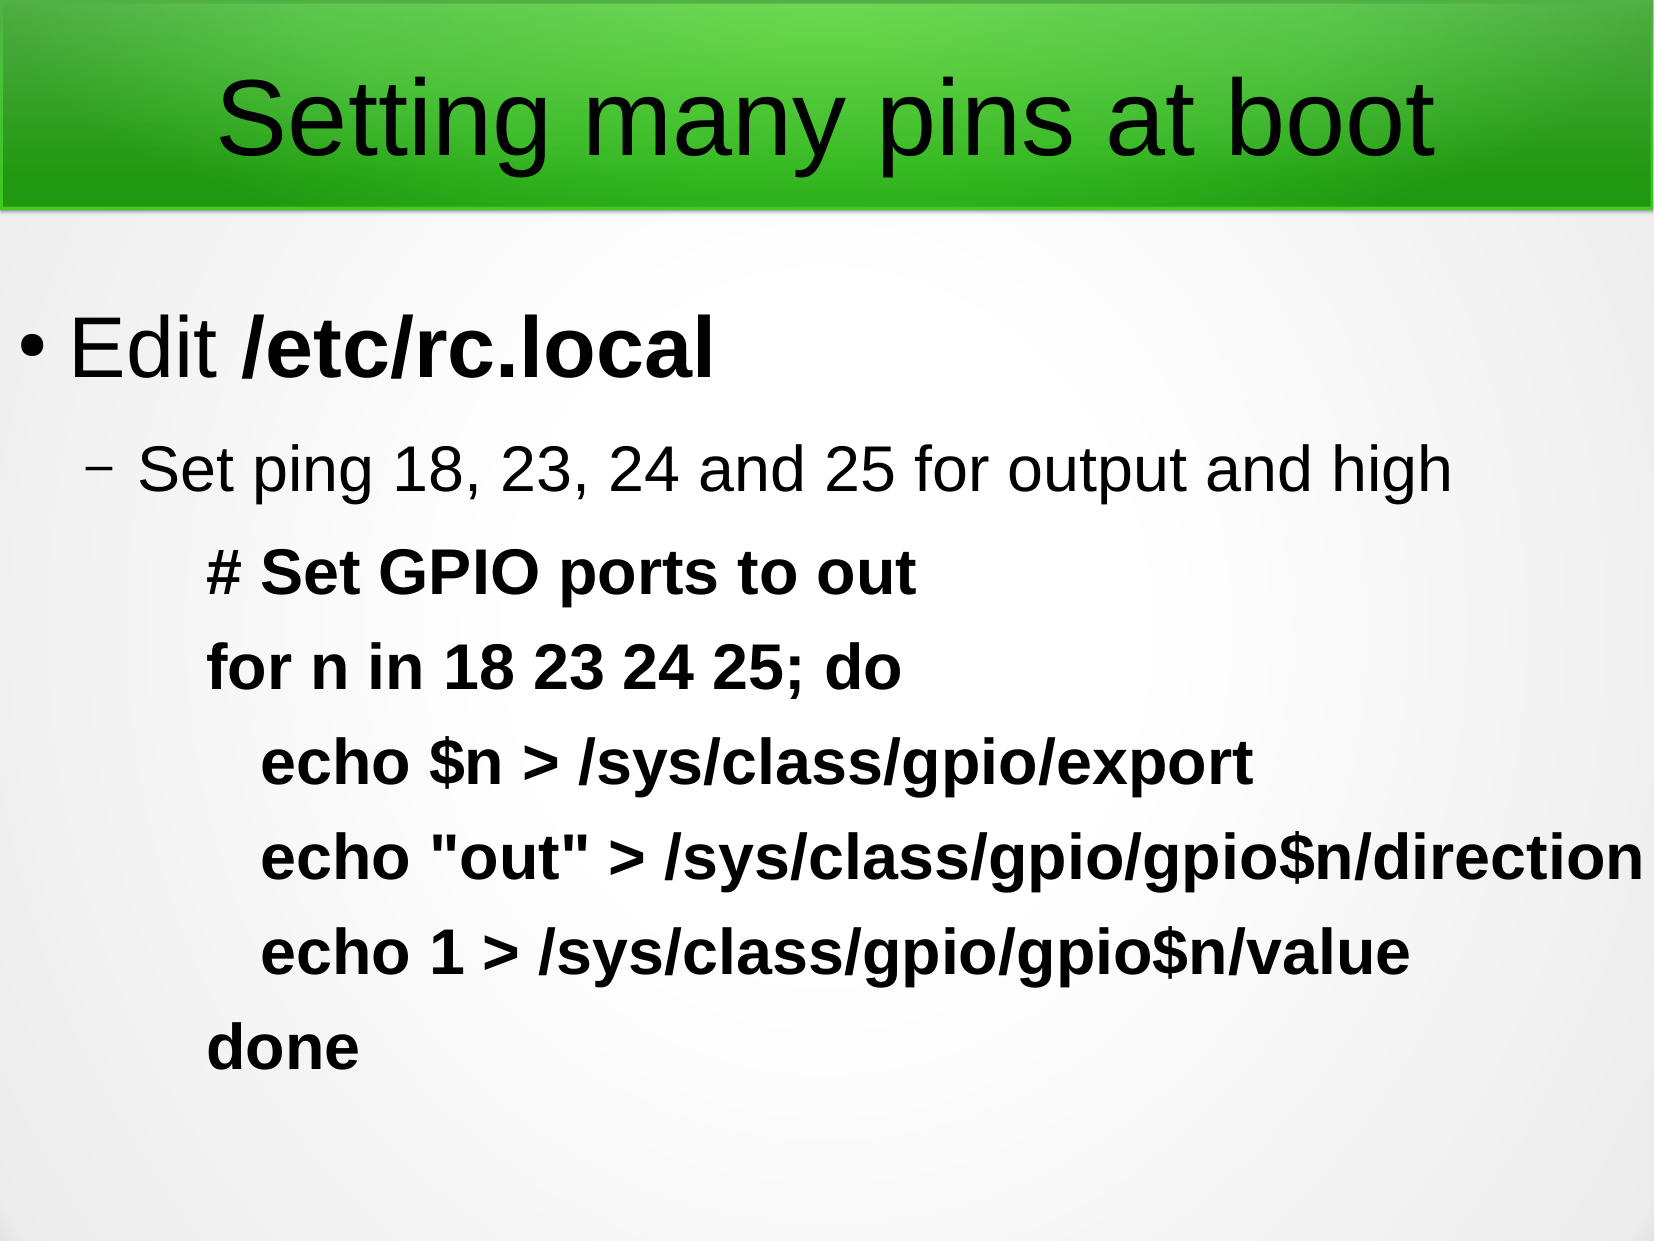

# Setting many pins at boot
Edit /etc/rc.local
Set ping 18, 23, 24 and 25 for output and high
# Set GPIO ports to out
for n in 18 23 24 25; do
 echo $n > /sys/class/gpio/export
 echo "out" > /sys/class/gpio/gpio$n/direction
 echo 1 > /sys/class/gpio/gpio$n/value
done